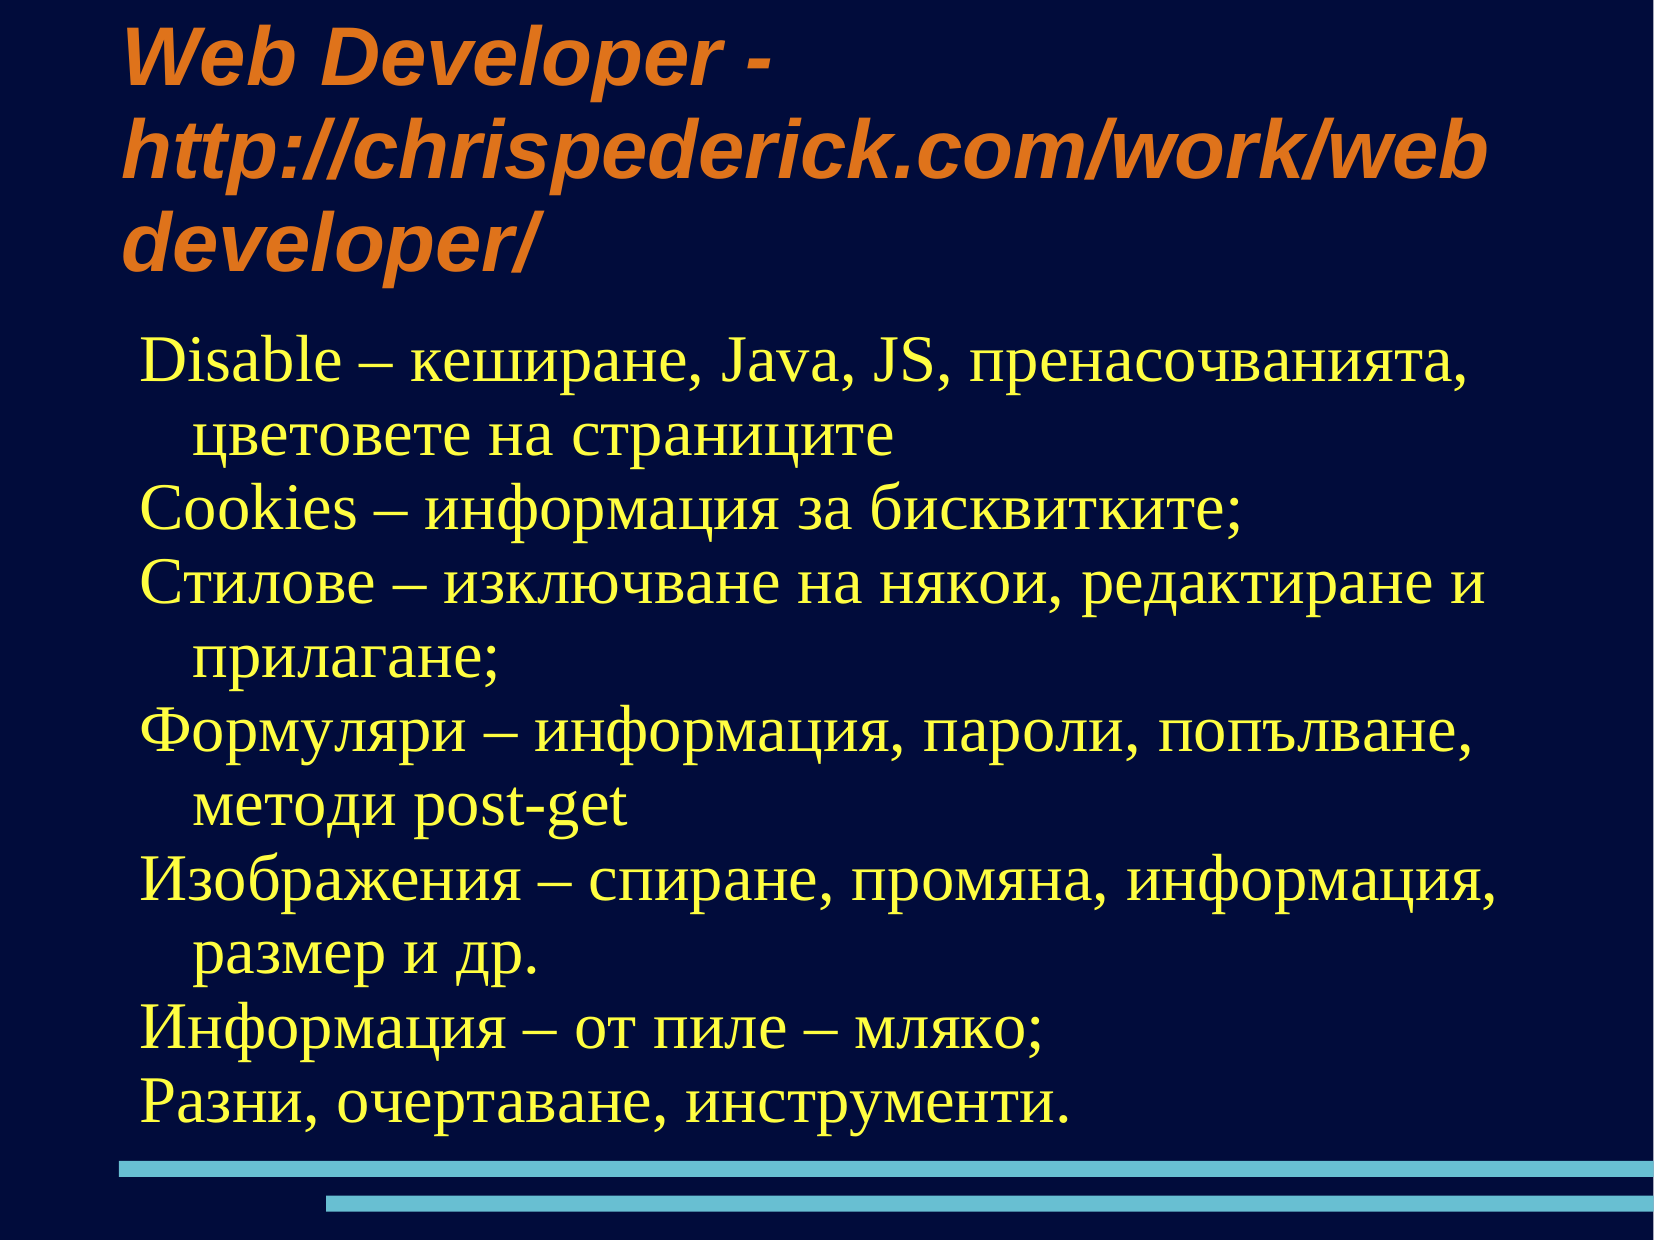

# Web Developer - http://chrispederick.com/work/webdeveloper/
Disable – кеширане, Java, JS, пренасочванията, цветовете на страниците
Cookies – информация за бисквитките;
Стилове – изключване на някои, редактиране и прилагане;
Формуляри – информация, пароли, попълване, методи post-get
Изображения – спиране, промяна, информация, размер и др.
Информация – от пиле – мляко;
Разни, очертаване, инструменти.